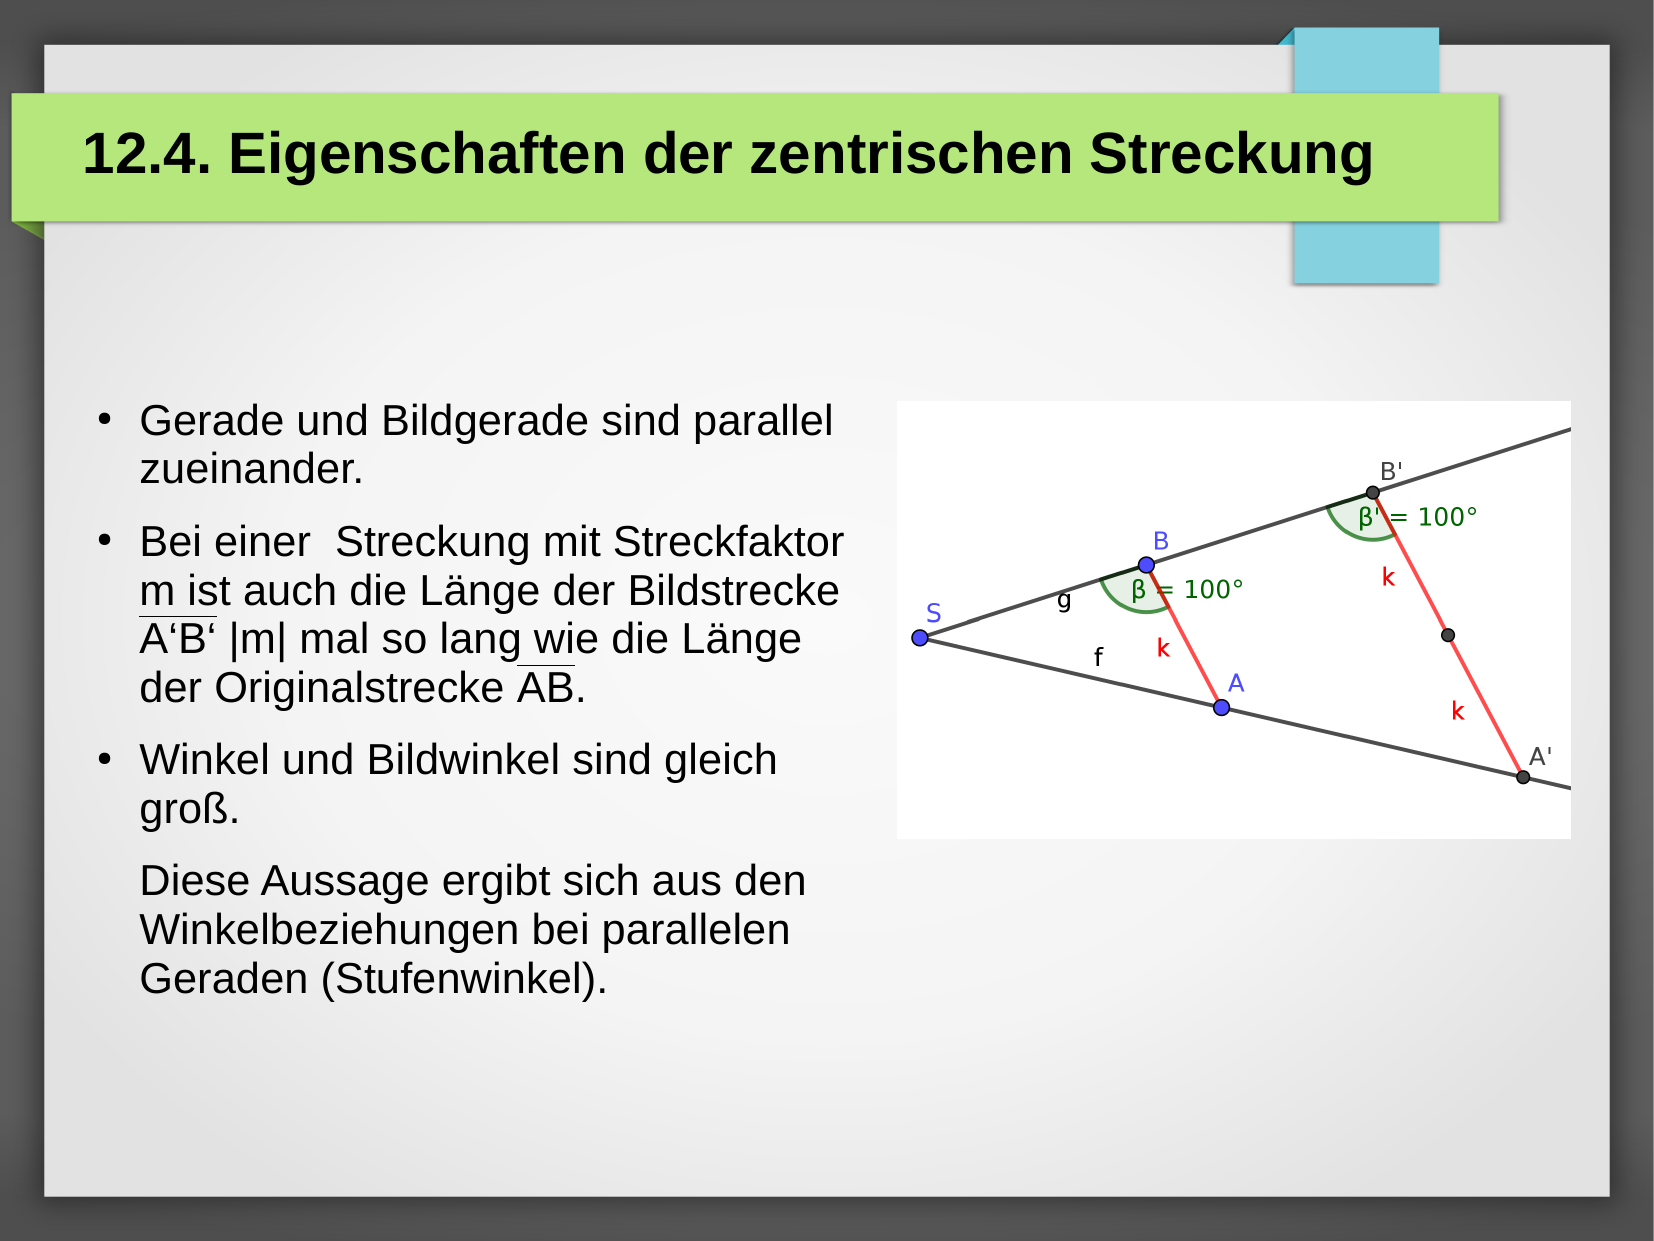

12.4. Eigenschaften der zentrischen Streckung
# Gerade und Bildgerade sind parallel zueinander.
Bei einer Streckung mit Streckfaktor m ist auch die Länge der Bildstrecke A‘B‘ |m| mal so lang wie die Länge der Originalstrecke AB.
Winkel und Bildwinkel sind gleich groß.
Diese Aussage ergibt sich aus den Winkelbeziehungen bei parallelen Geraden (Stufenwinkel).